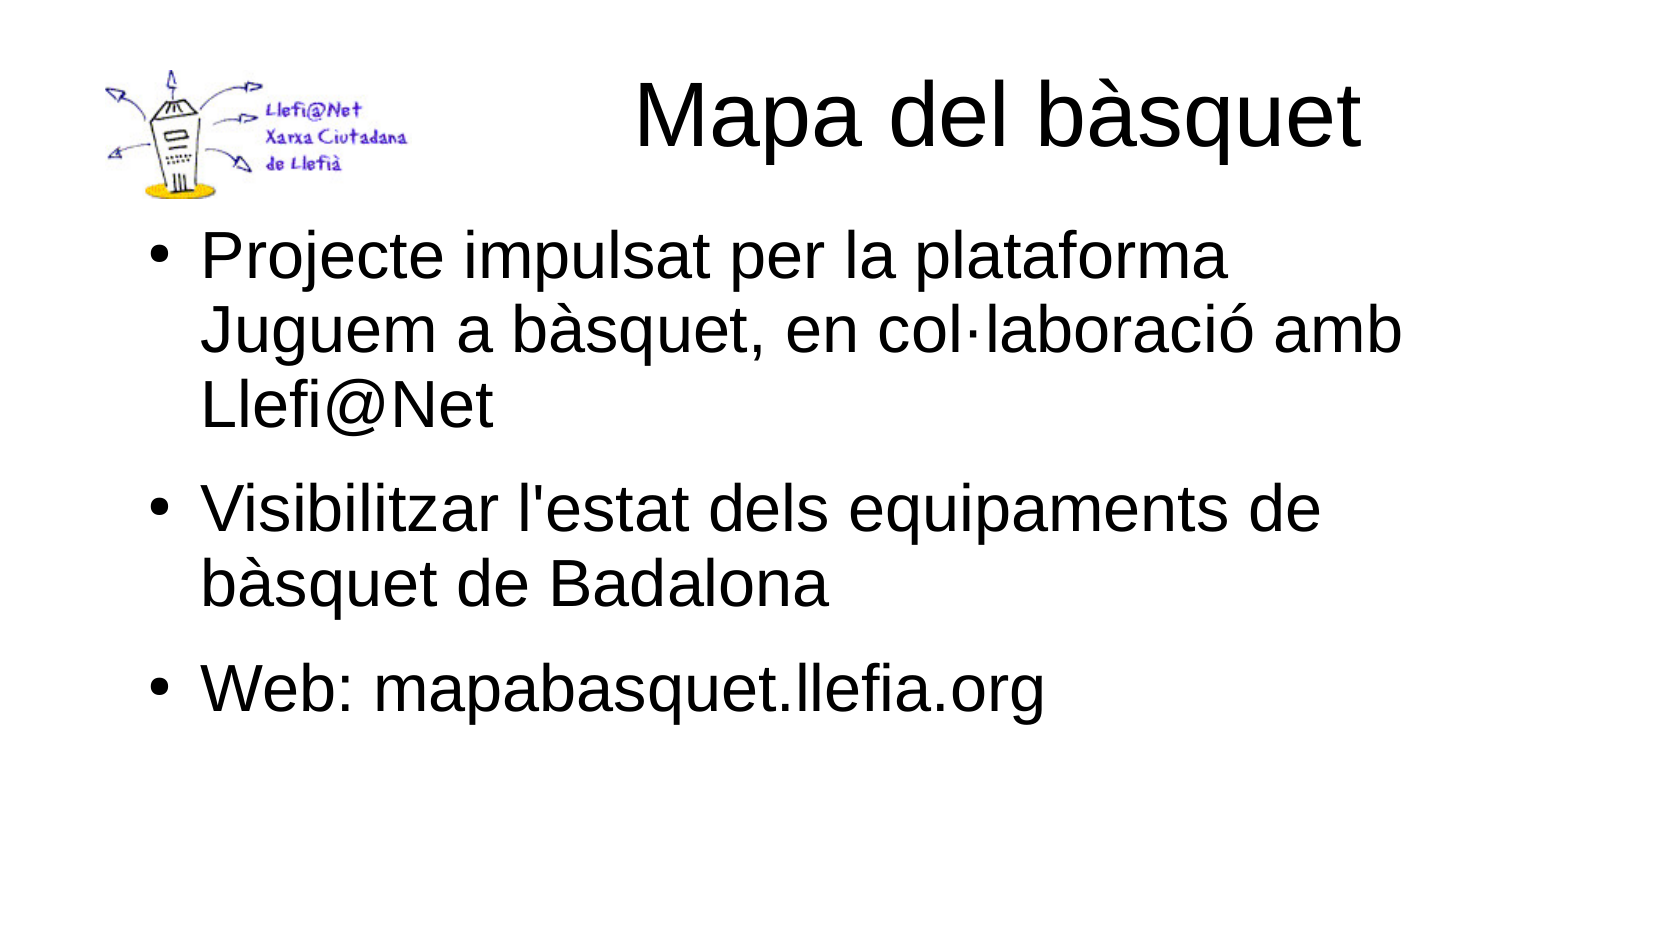

# Mapa del bàsquet
Projecte impulsat per la plataforma Juguem a bàsquet, en col·laboració amb Llefi@Net
Visibilitzar l'estat dels equipaments de bàsquet de Badalona
Web: mapabasquet.llefia.org